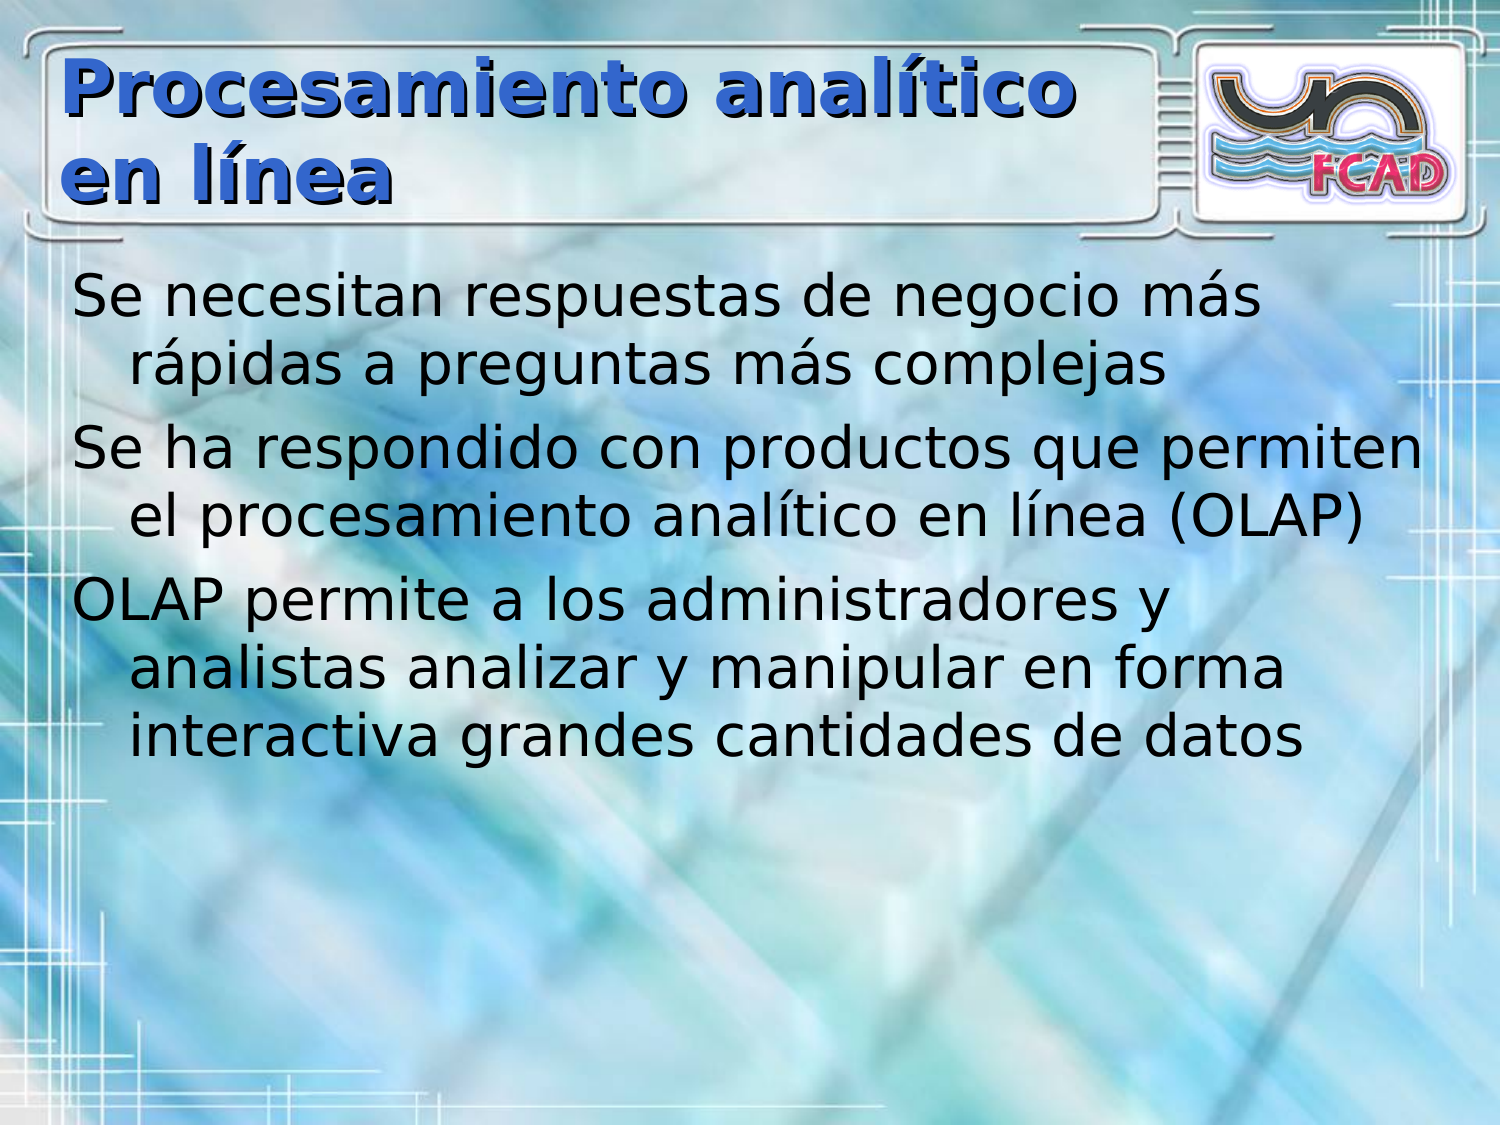

# Procesamiento analítico en línea
Se necesitan respuestas de negocio más rápidas a preguntas más complejas
Se ha respondido con productos que permiten el procesamiento analítico en línea (OLAP)
OLAP permite a los administradores y analistas analizar y manipular en forma interactiva grandes cantidades de datos